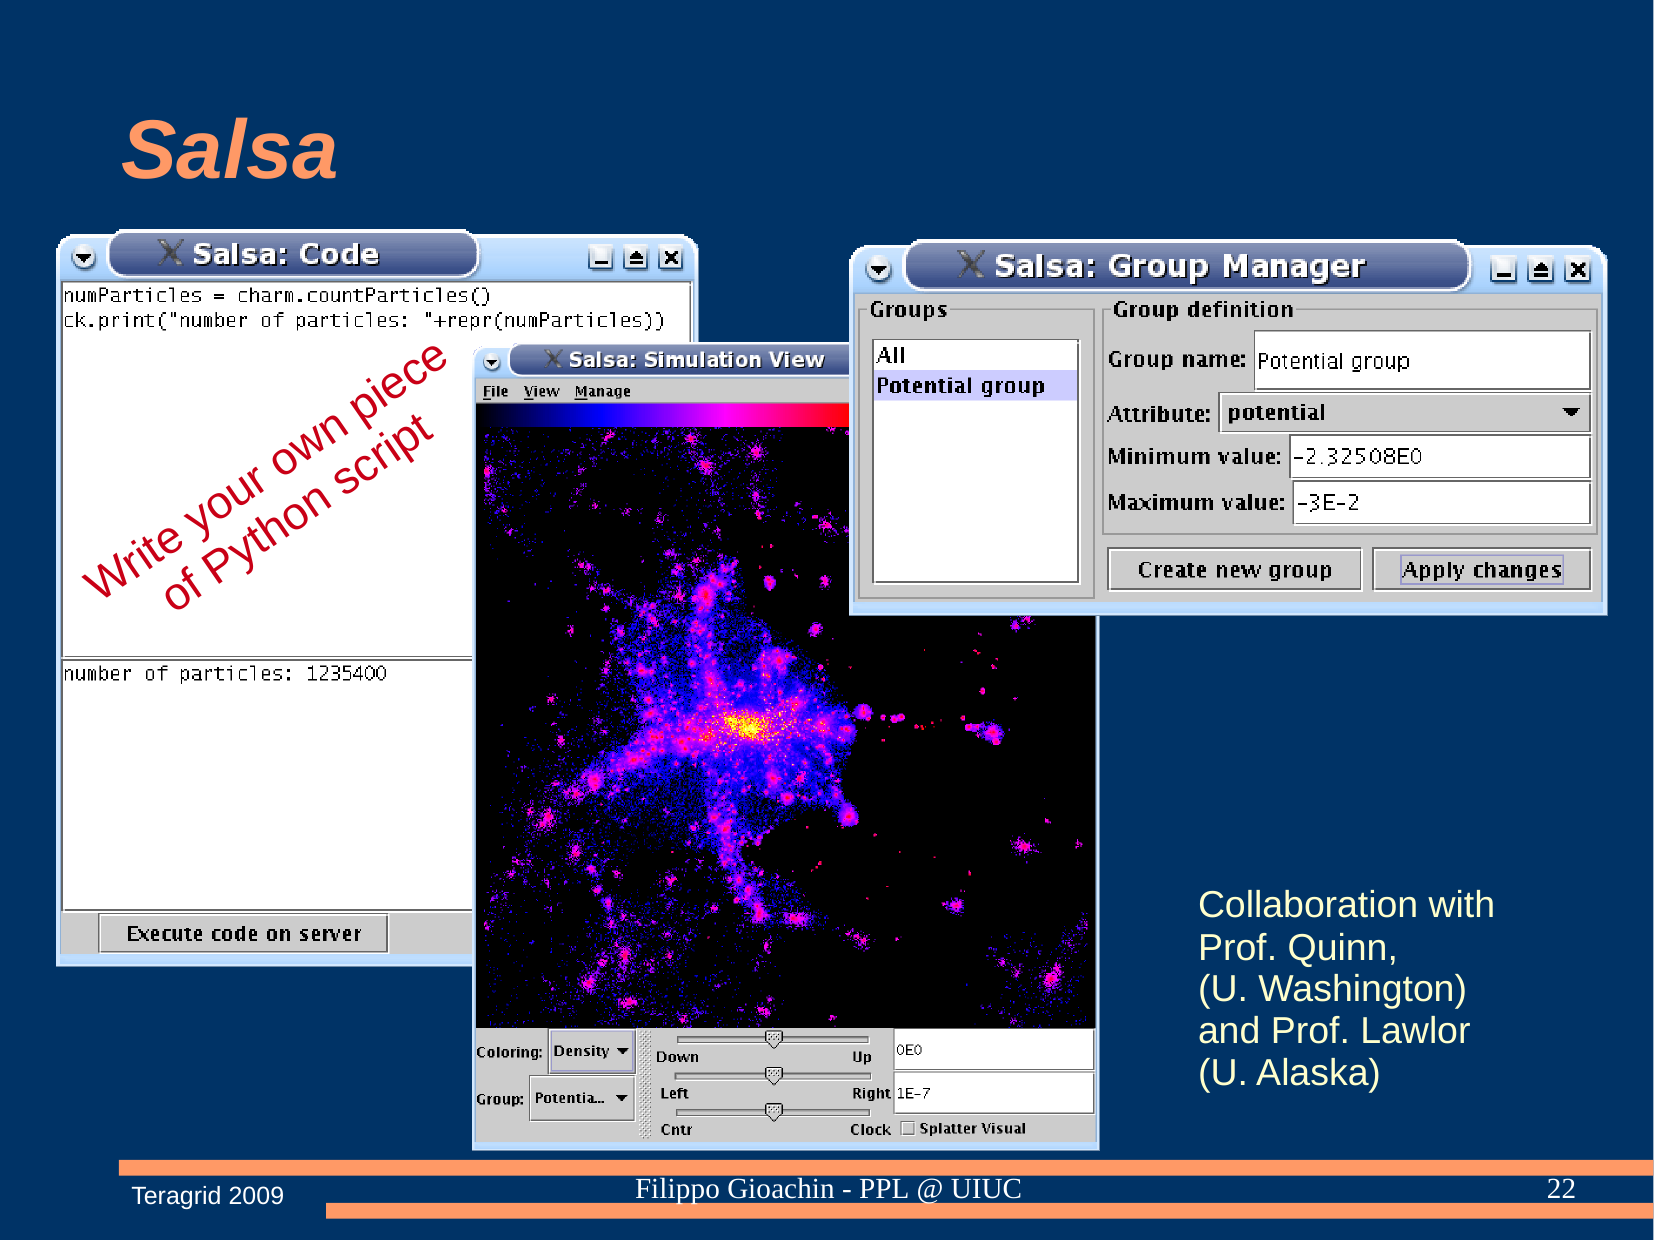

# Salsa
Write your own piece
of Python script
Collaboration with Prof. Quinn,
(U. Washington) and Prof. Lawlor
(U. Alaska)
22
Filippo Gioachin - PPL @ UIUC